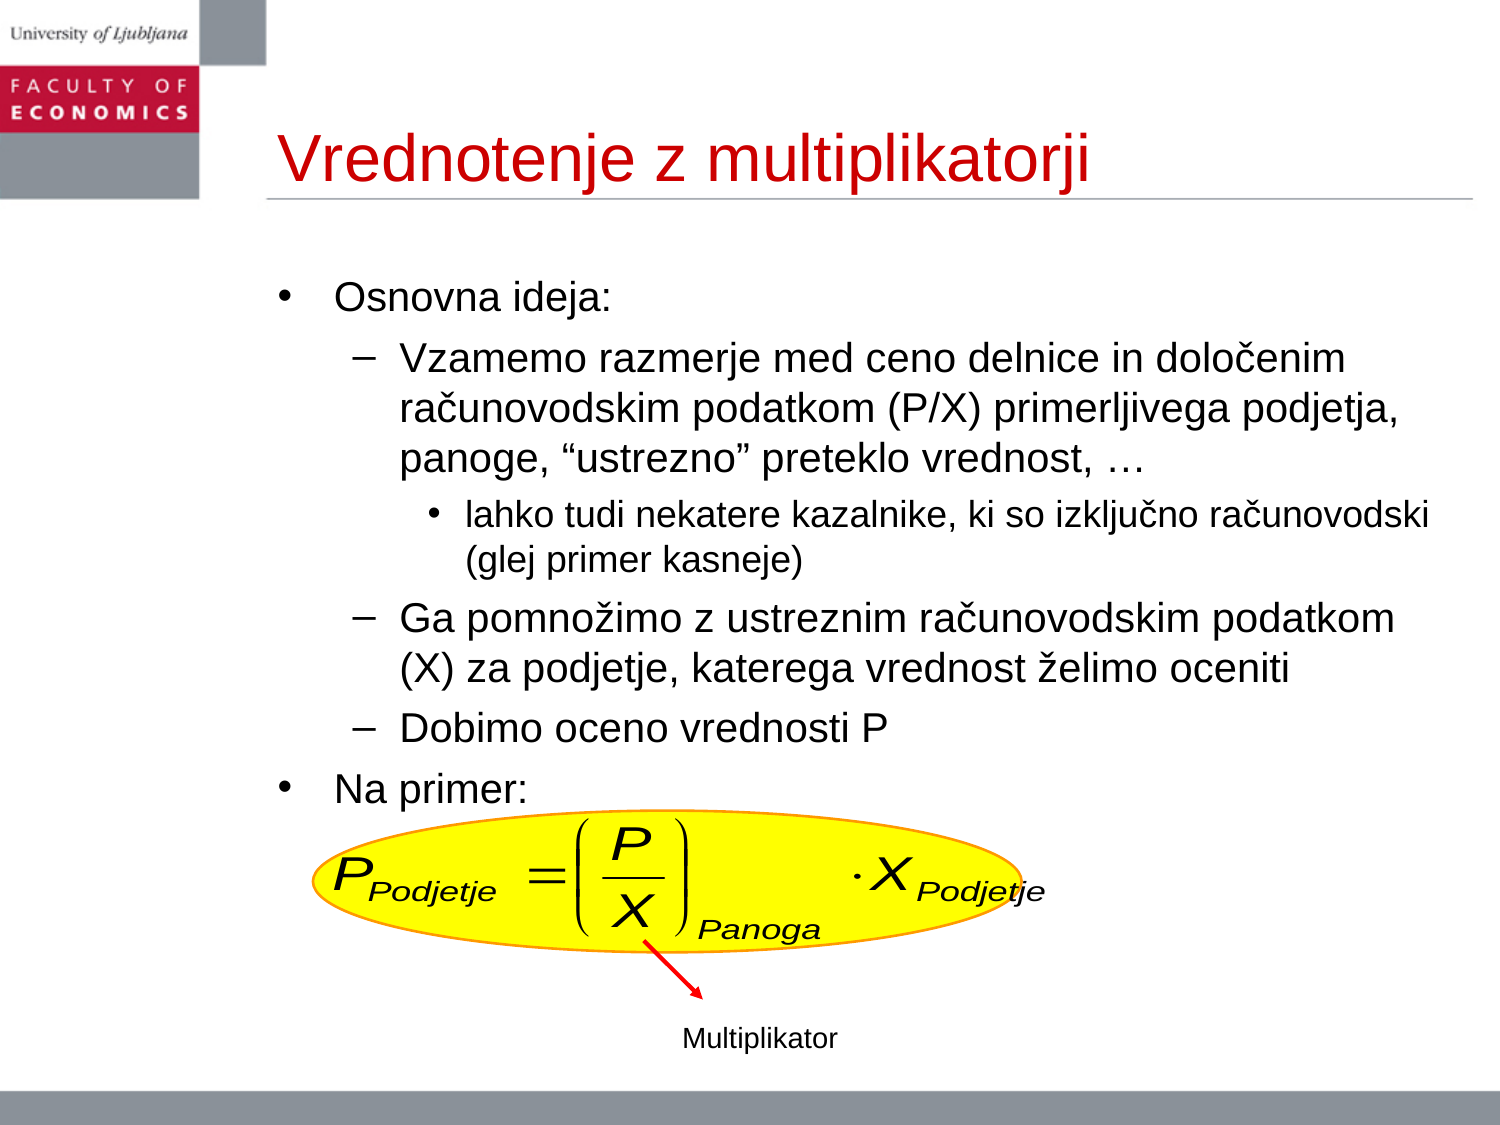

# Vrednotenje z multiplikatorji
Osnovna ideja:
Vzamemo razmerje med ceno delnice in določenim računovodskim podatkom (P/X) primerljivega podjetja, panoge, “ustrezno” preteklo vrednost, …
lahko tudi nekatere kazalnike, ki so izključno računovodski (glej primer kasneje)
Ga pomnožimo z ustreznim računovodskim podatkom (X) za podjetje, katerega vrednost želimo oceniti
Dobimo oceno vrednosti P
Na primer:
Multiplikator